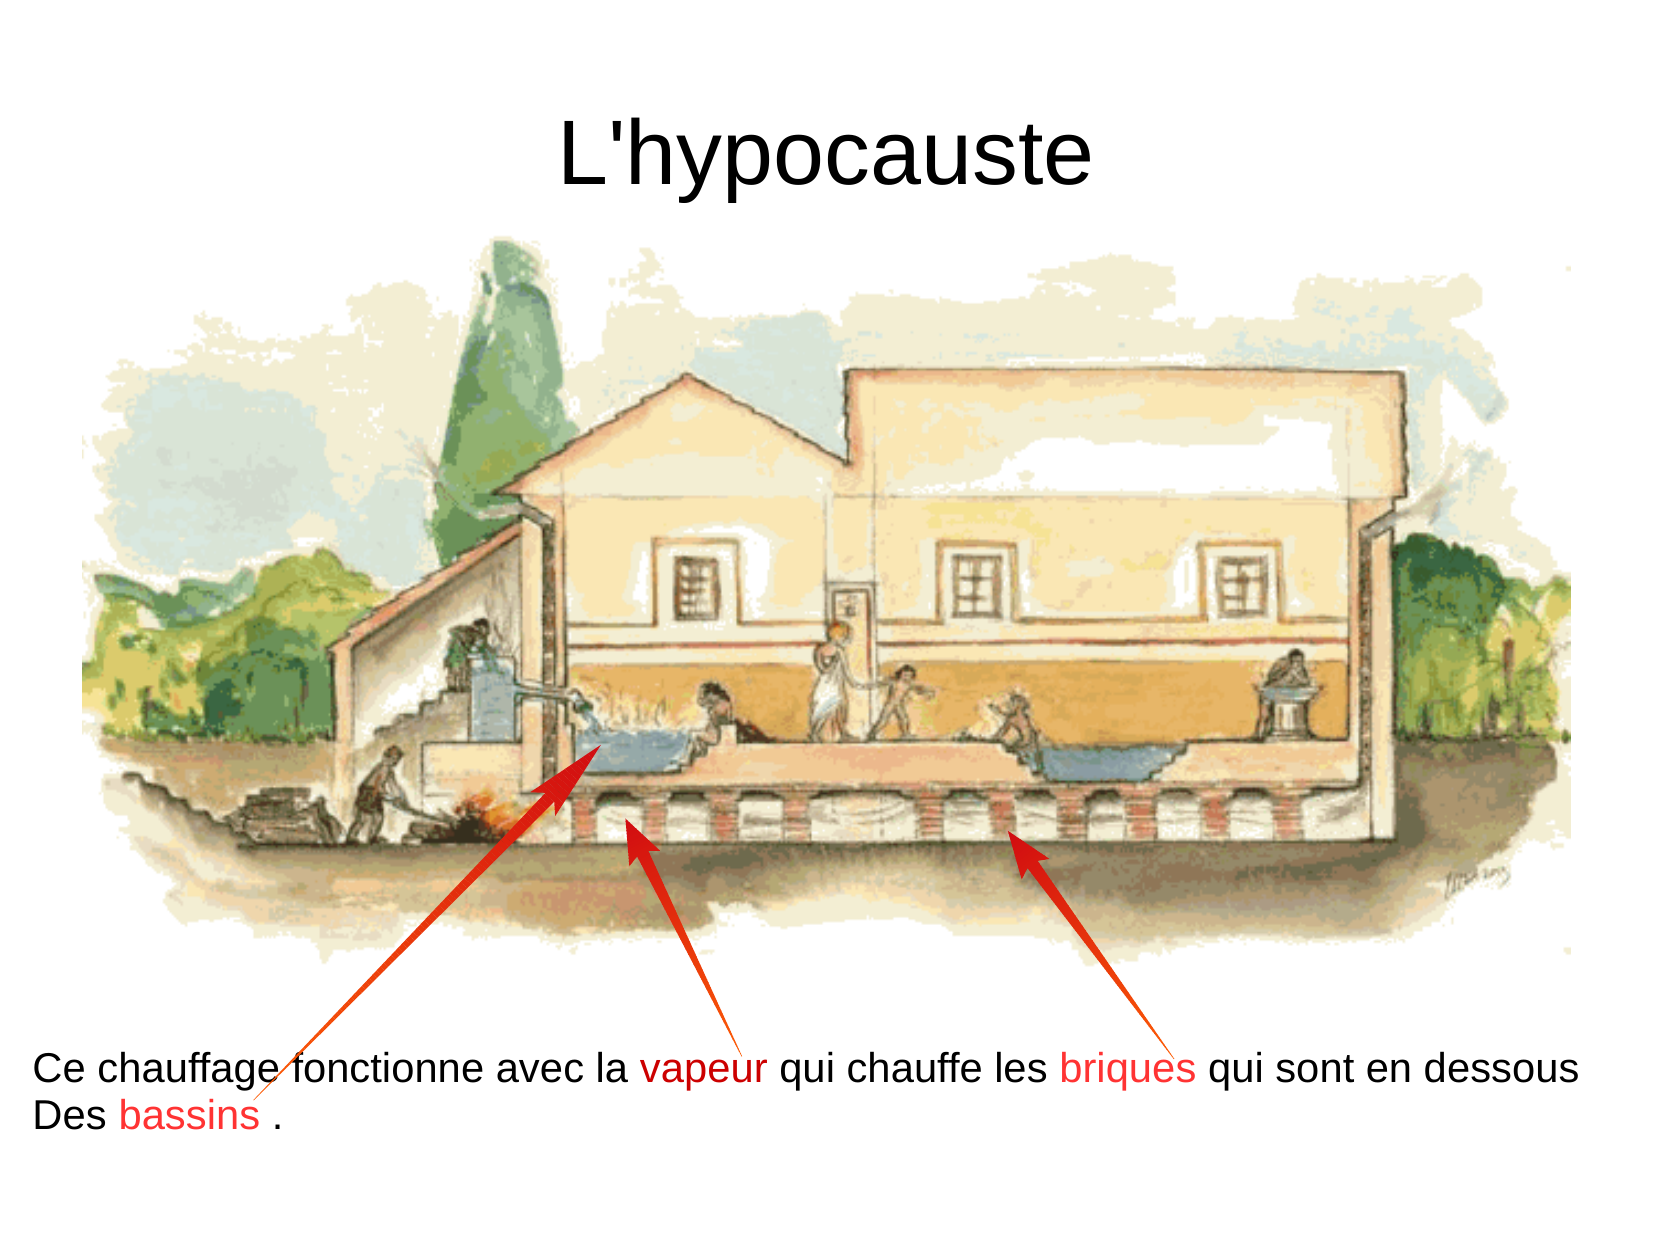

# L'hypocauste
Ce chauffage fonctionne avec la vapeur qui chauffe les briques qui sont en dessous
Des bassins .